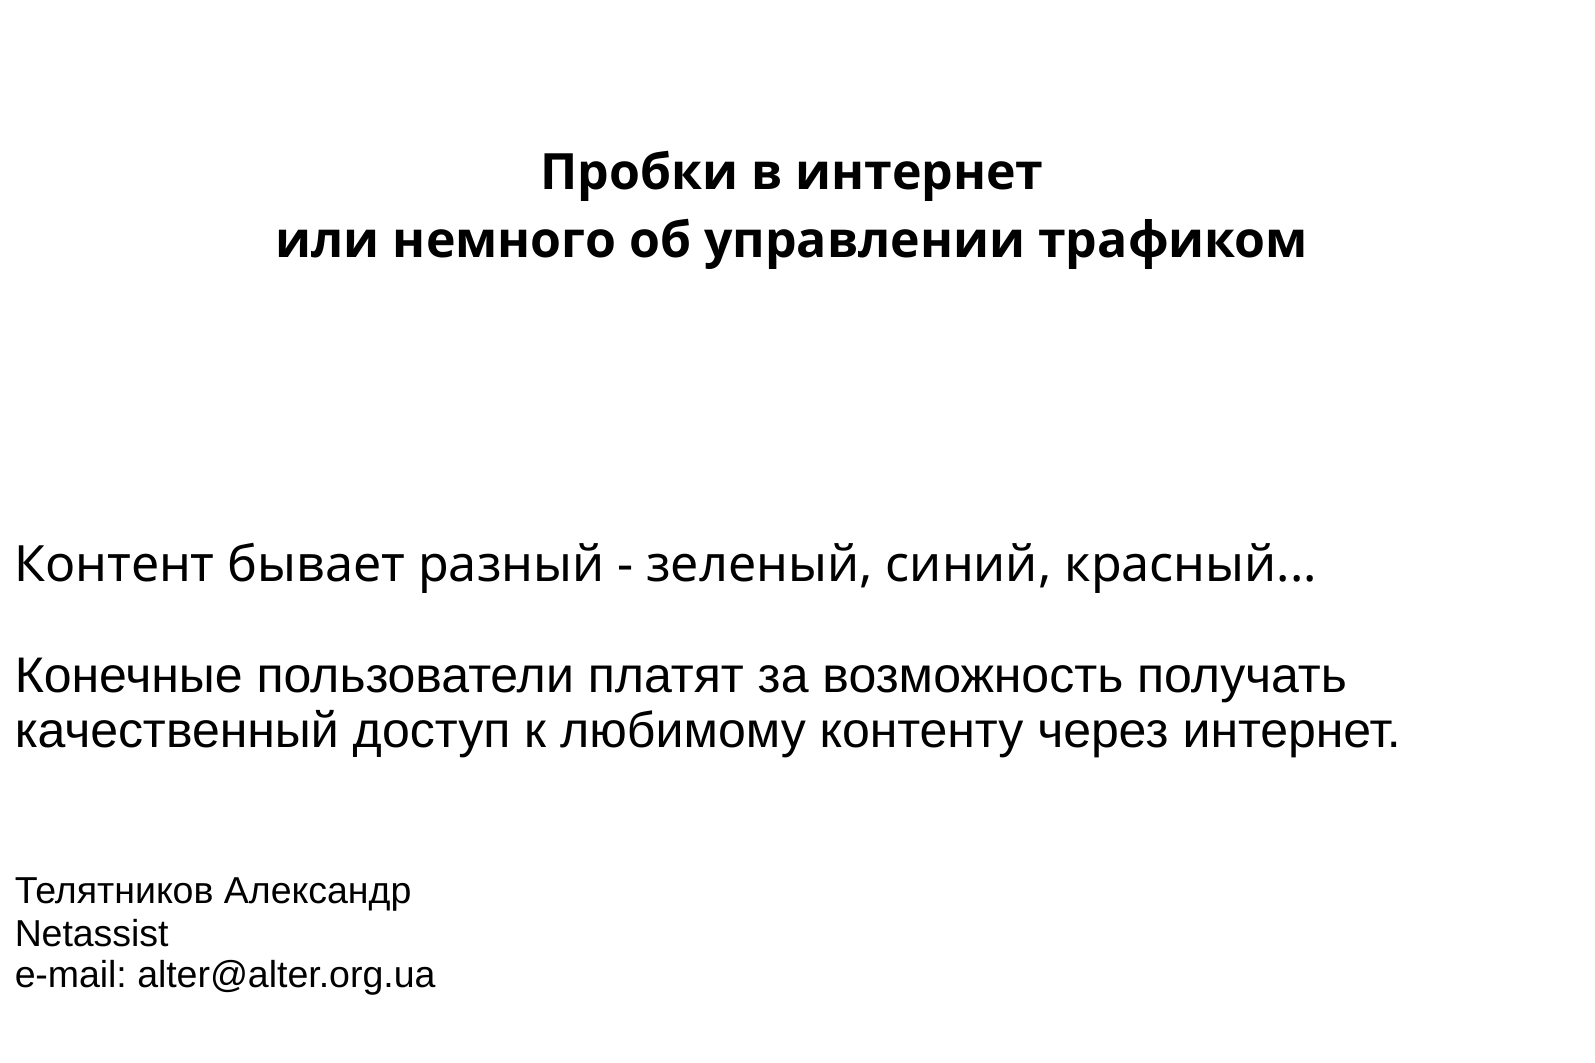

Пробки в интернет
или немного об управлении трафиком
Контент бывает разный - зеленый, синий, красный...
Конечные пользователи платят за возможность получать качественный доступ к любимому контенту через интернет.
Телятников Александр
Netassist
e-mail: alter@alter.org.ua